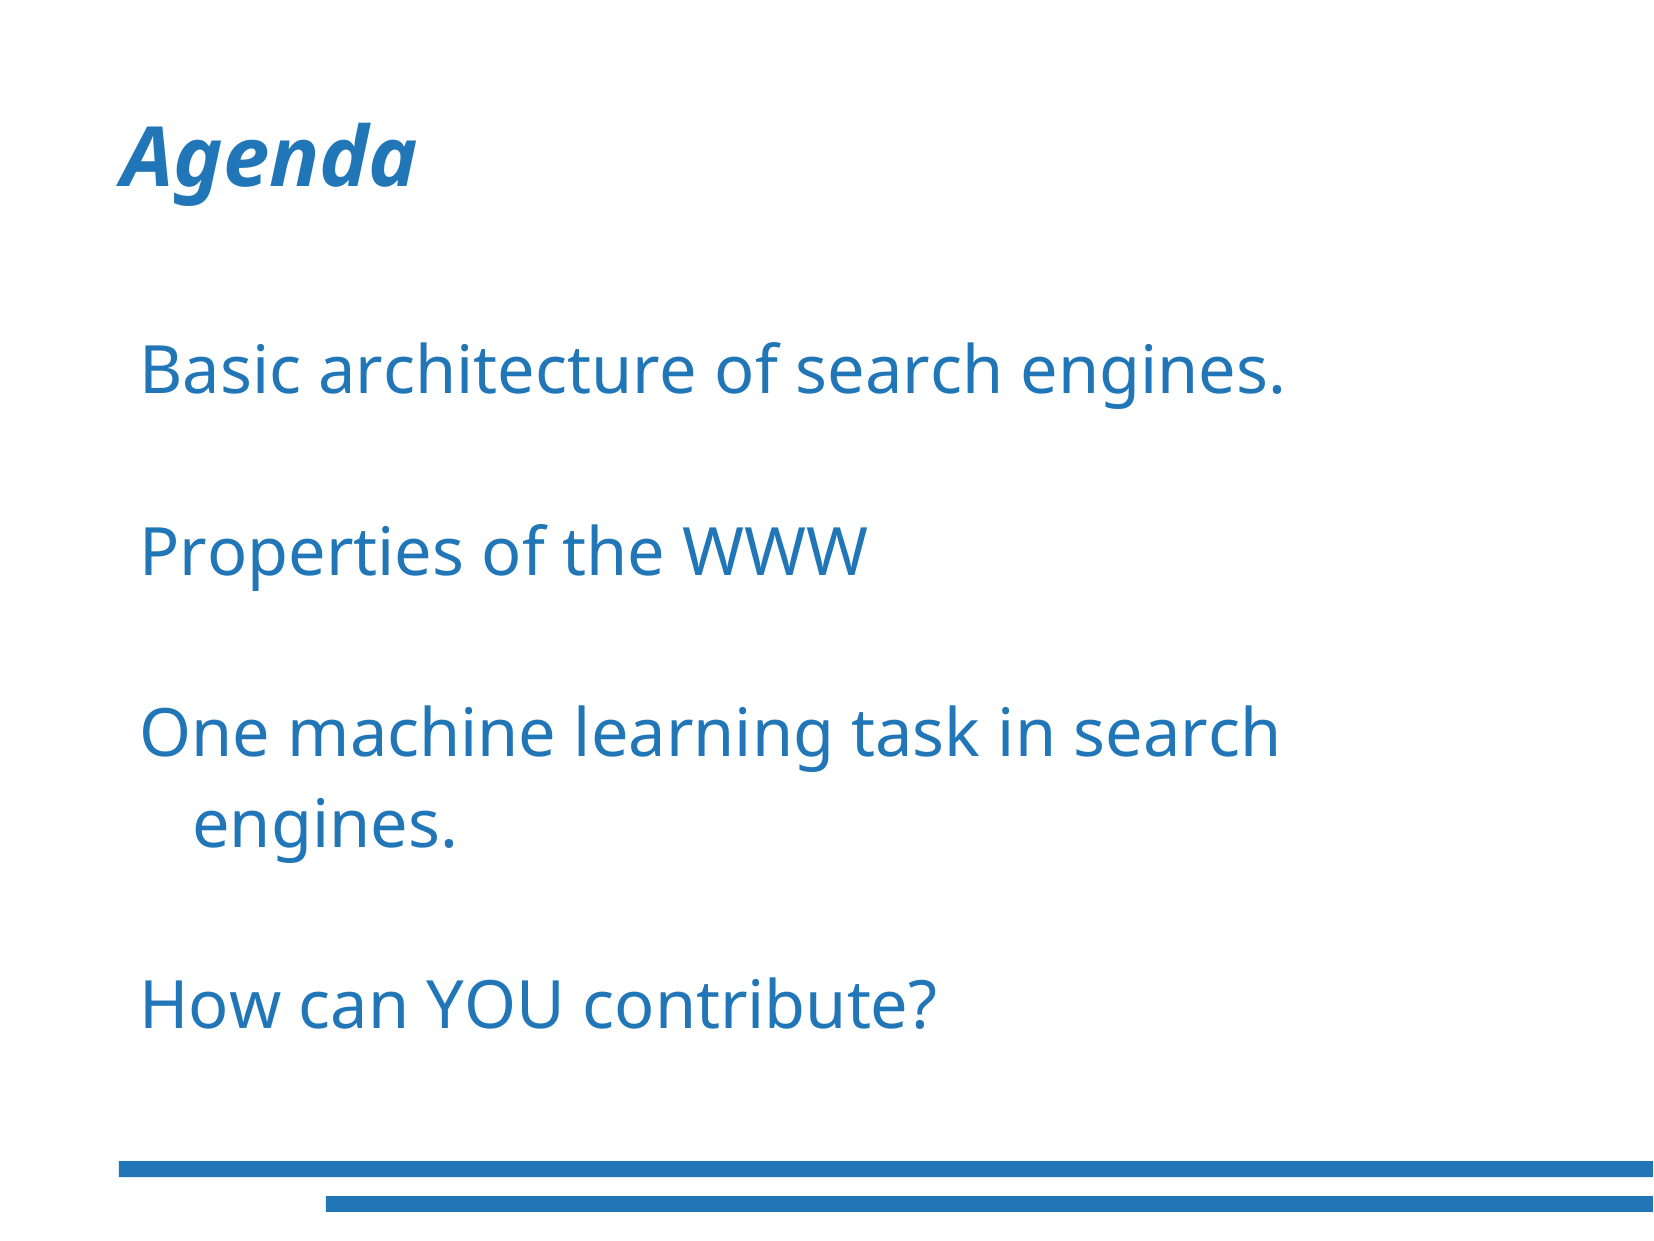

# Agenda
Basic architecture of search engines.
Properties of the WWW
One machine learning task in search engines.
How can YOU contribute?